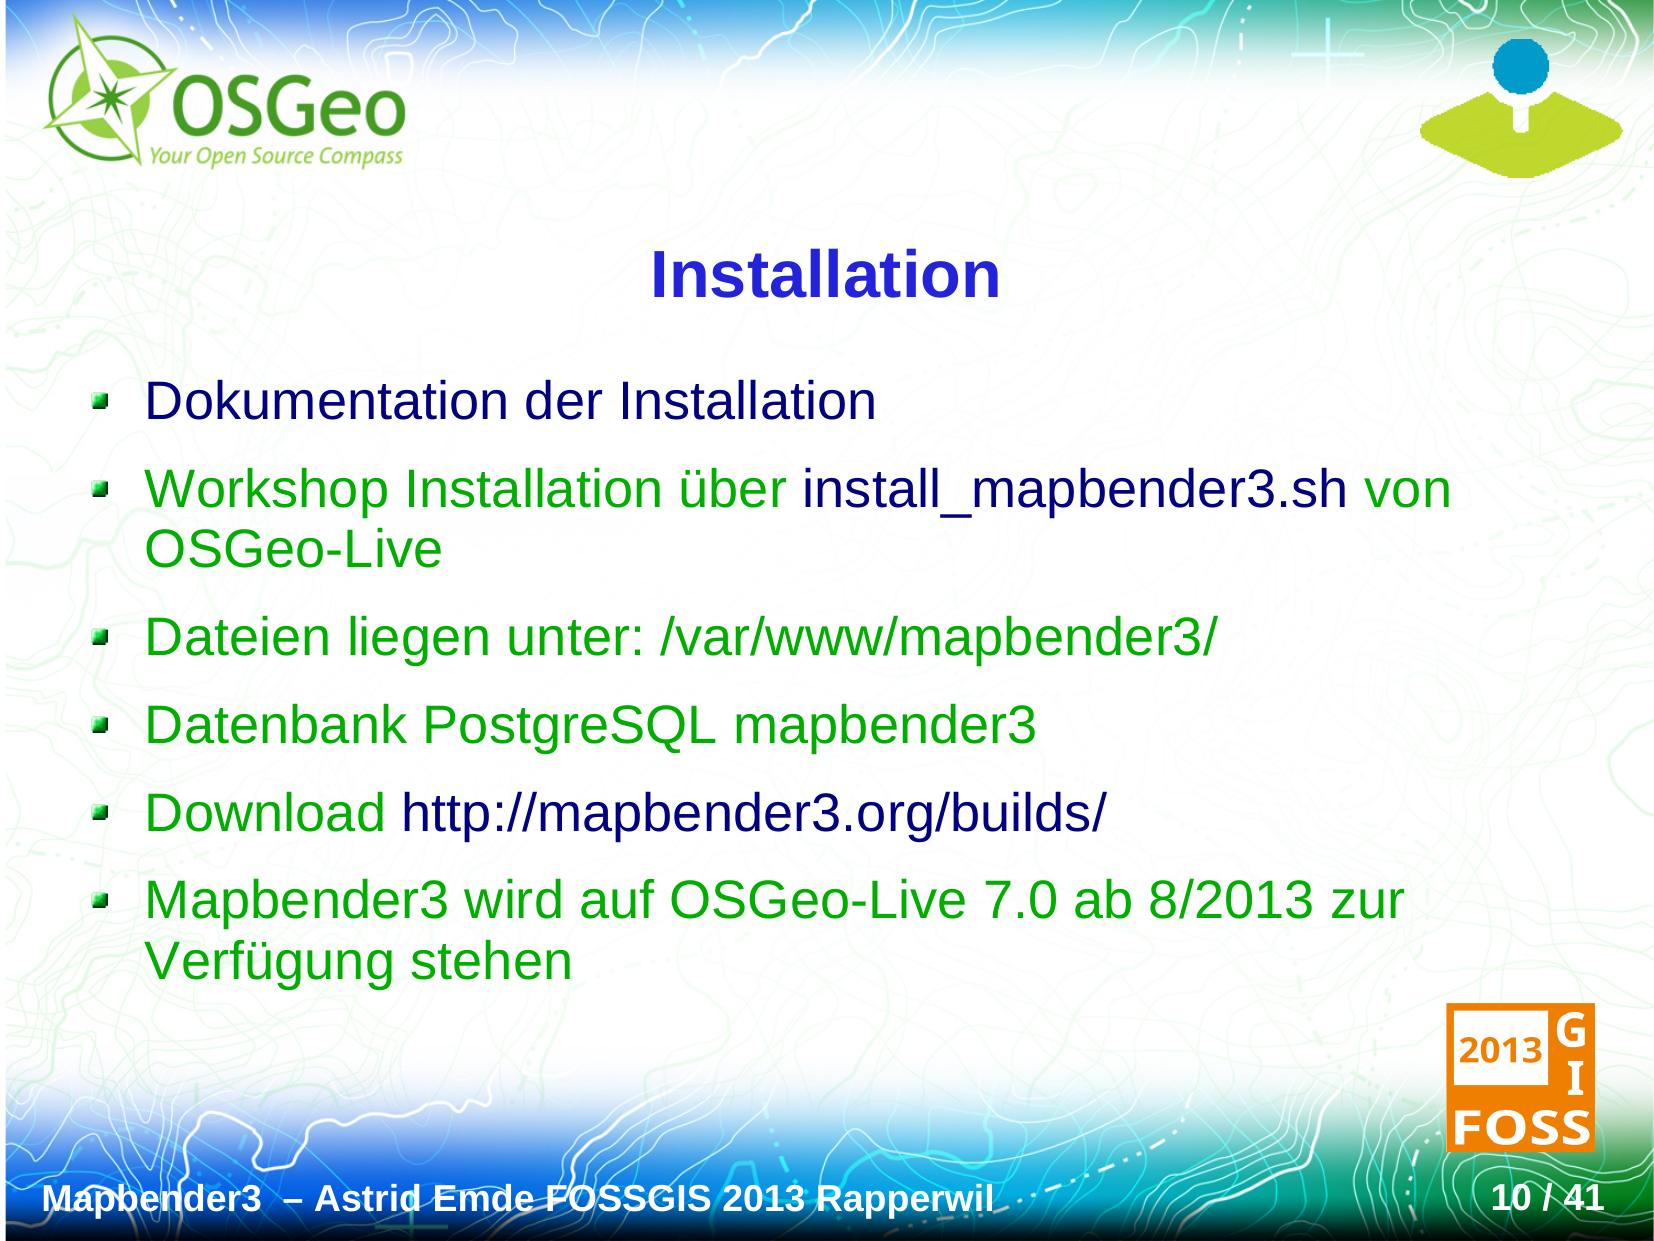

# Installation
Dokumentation der Installation
Workshop Installation über install_mapbender3.sh von OSGeo-Live
Dateien liegen unter: /var/www/mapbender3/
Datenbank PostgreSQL mapbender3
Download http://mapbender3.org/builds/
Mapbender3 wird auf OSGeo-Live 7.0 ab 8/2013 zur Verfügung stehen